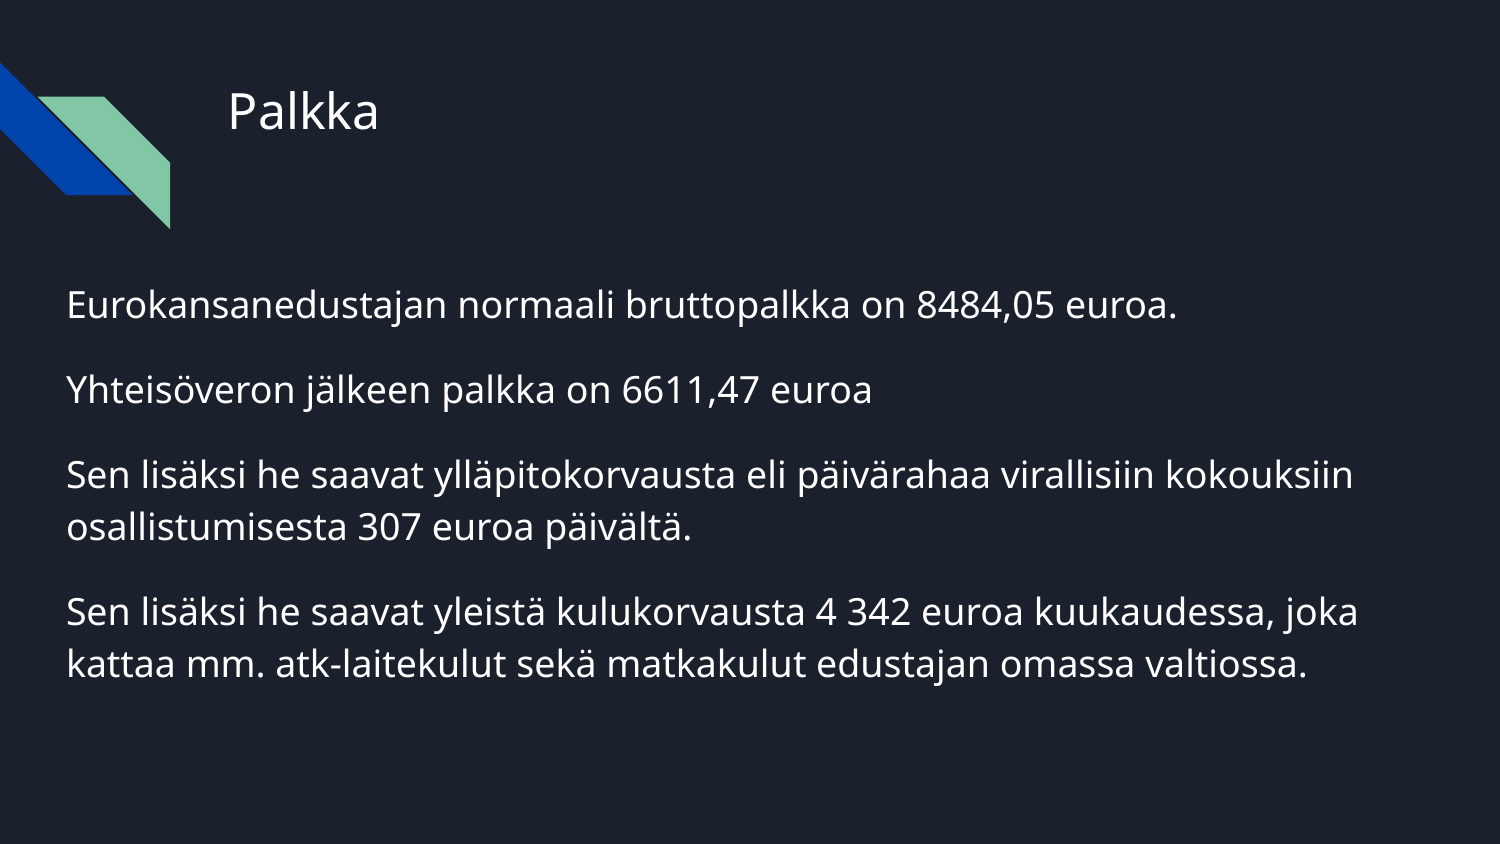

# Palkka
Eurokansanedustajan normaali bruttopalkka on 8484,05 euroa.
Yhteisöveron jälkeen palkka on 6611,47 euroa
Sen lisäksi he saavat ylläpitokorvausta eli päivärahaa virallisiin kokouksiin osallistumisesta 307 euroa päivältä.
Sen lisäksi he saavat yleistä kulukorvausta 4 342 euroa kuukaudessa, joka kattaa mm. atk-laitekulut sekä matkakulut edustajan omassa valtiossa.